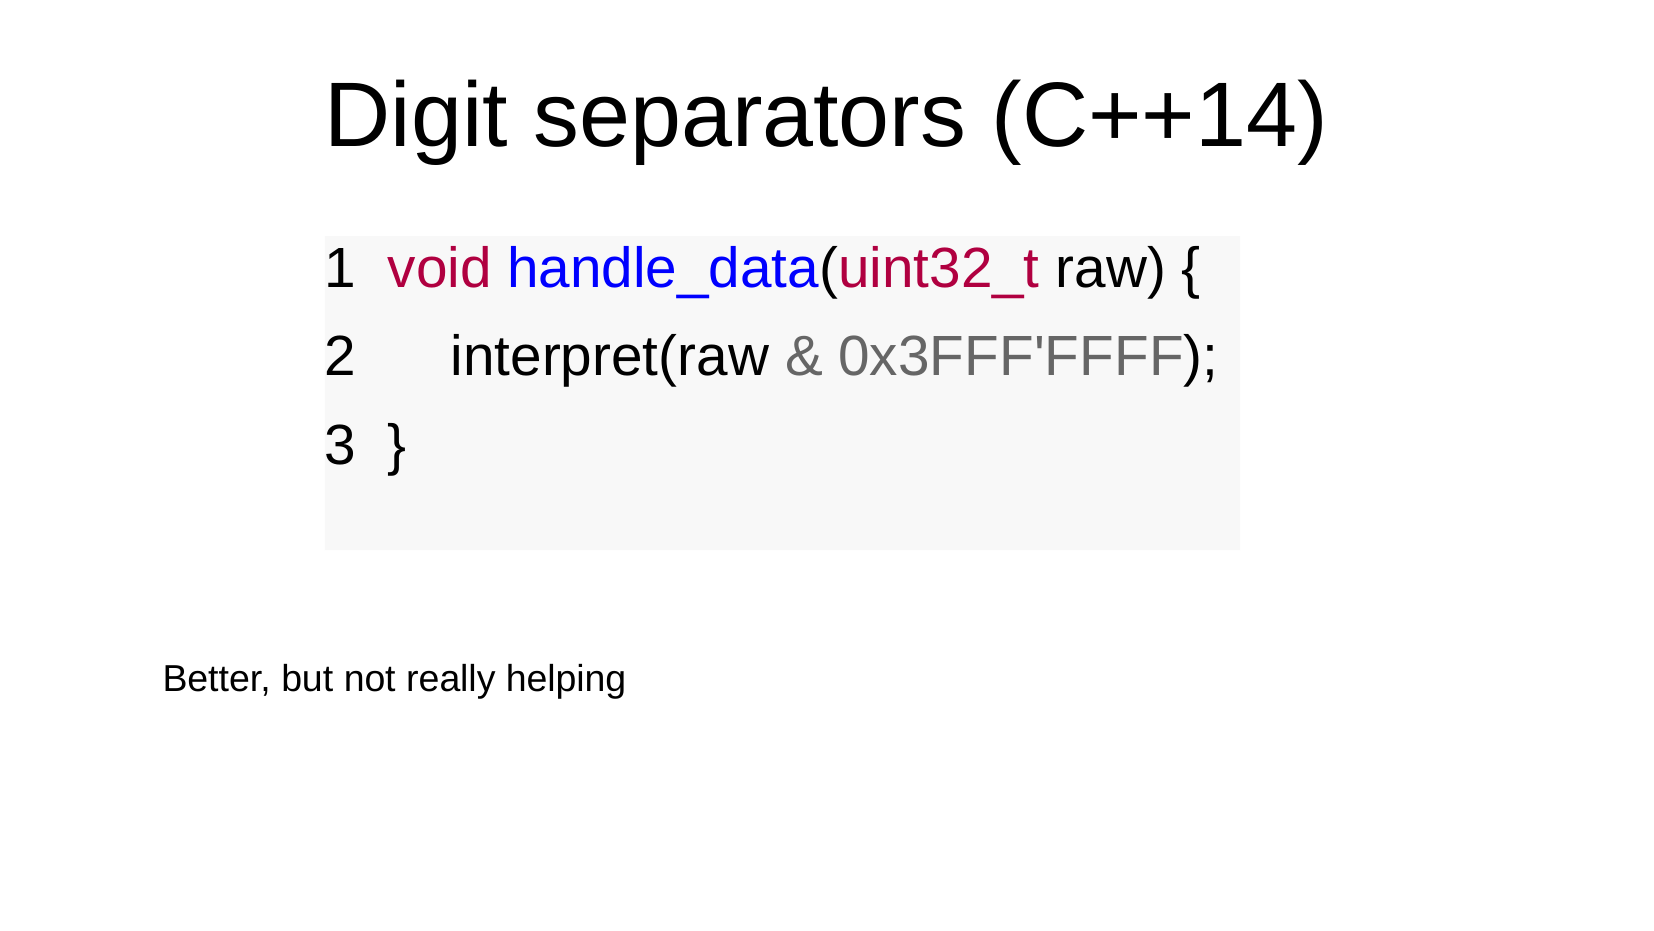

# Digit separators (C++14)
1 void handle_data(uint32_t raw) {
2 interpret(raw & 0x3FFF'FFFF);
3 }
Better, but not really helping